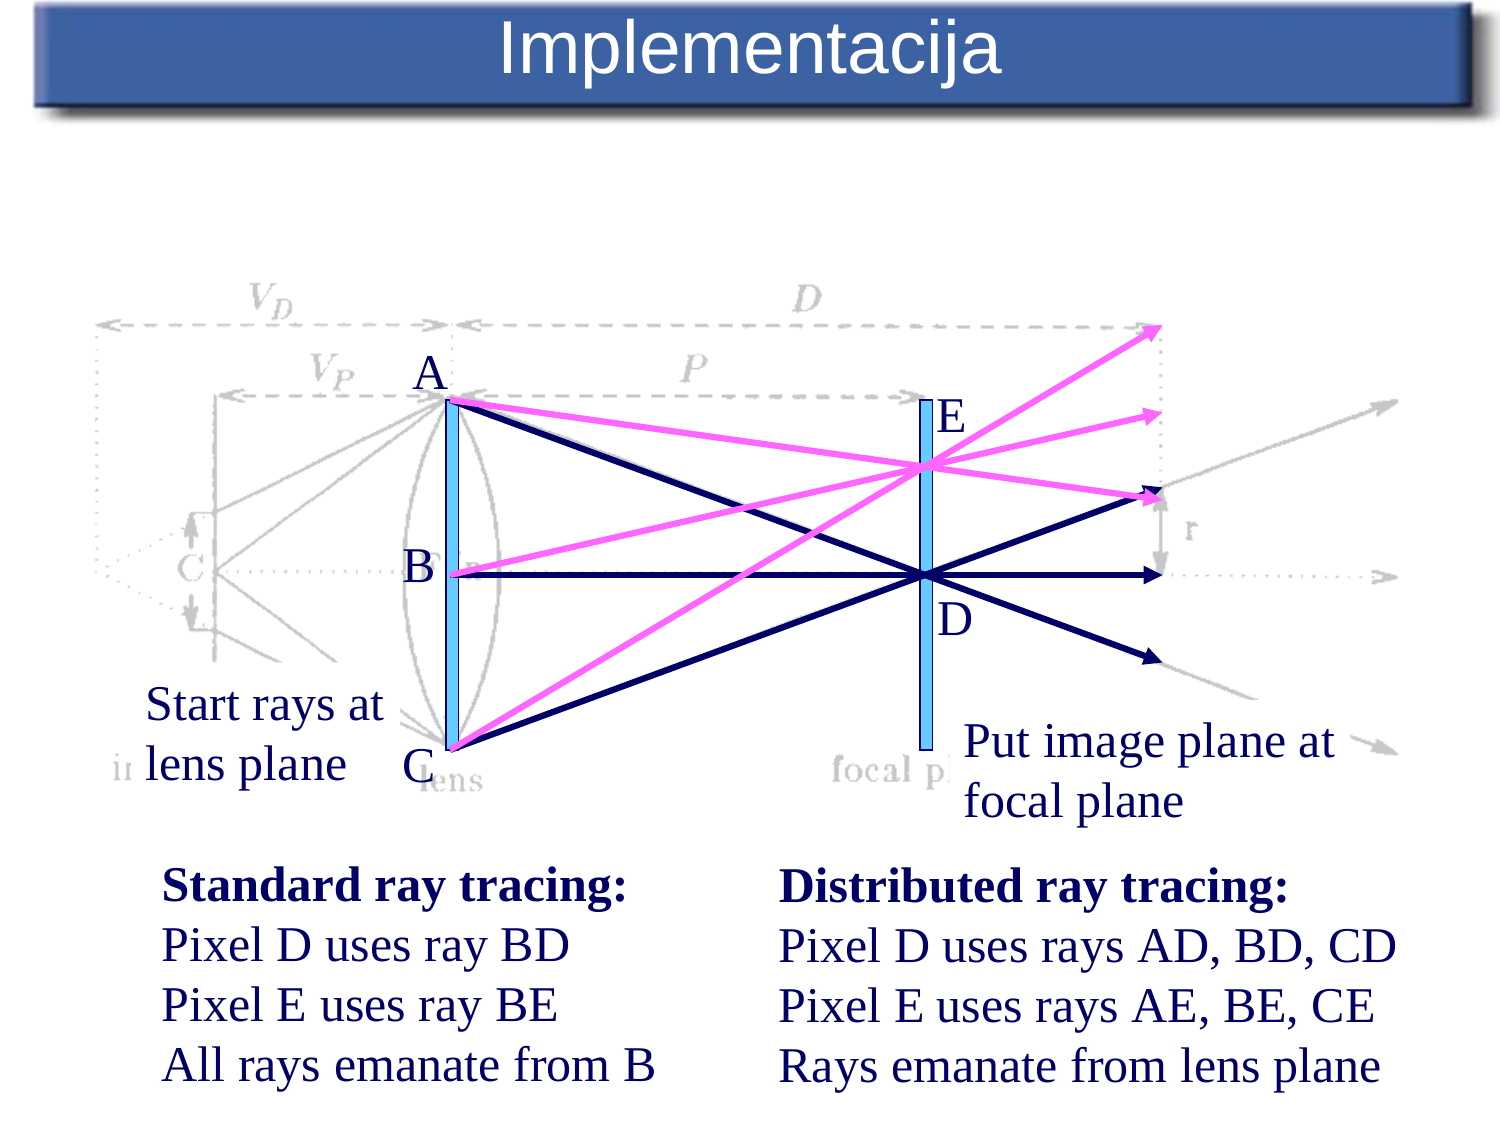

# Implementacija
A
E
B
D
Start rays at
lens plane
Put image plane at
focal plane
C
Standard ray tracing:
Pixel D uses ray BD
Pixel E uses ray BE
All rays emanate from B
Distributed ray tracing:
Pixel D uses rays AD, BD, CD
Pixel E uses rays AE, BE, CE
Rays emanate from lens plane